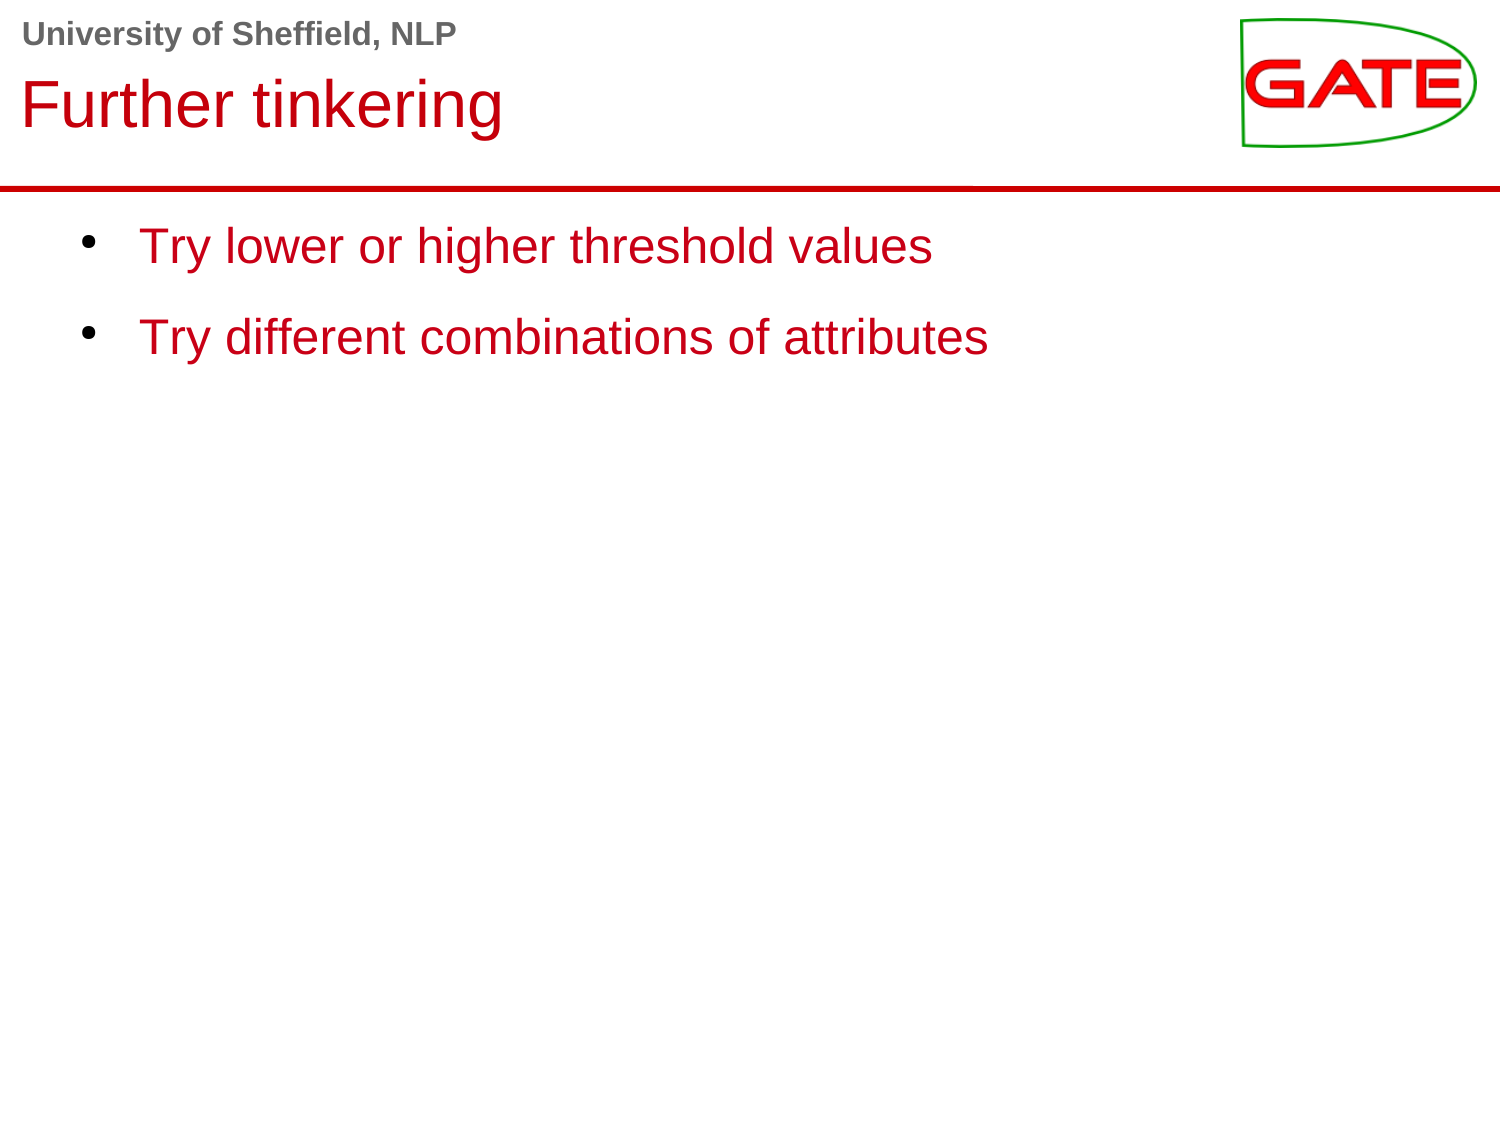

# Further tinkering
Try lower or higher threshold values
Try different combinations of attributes